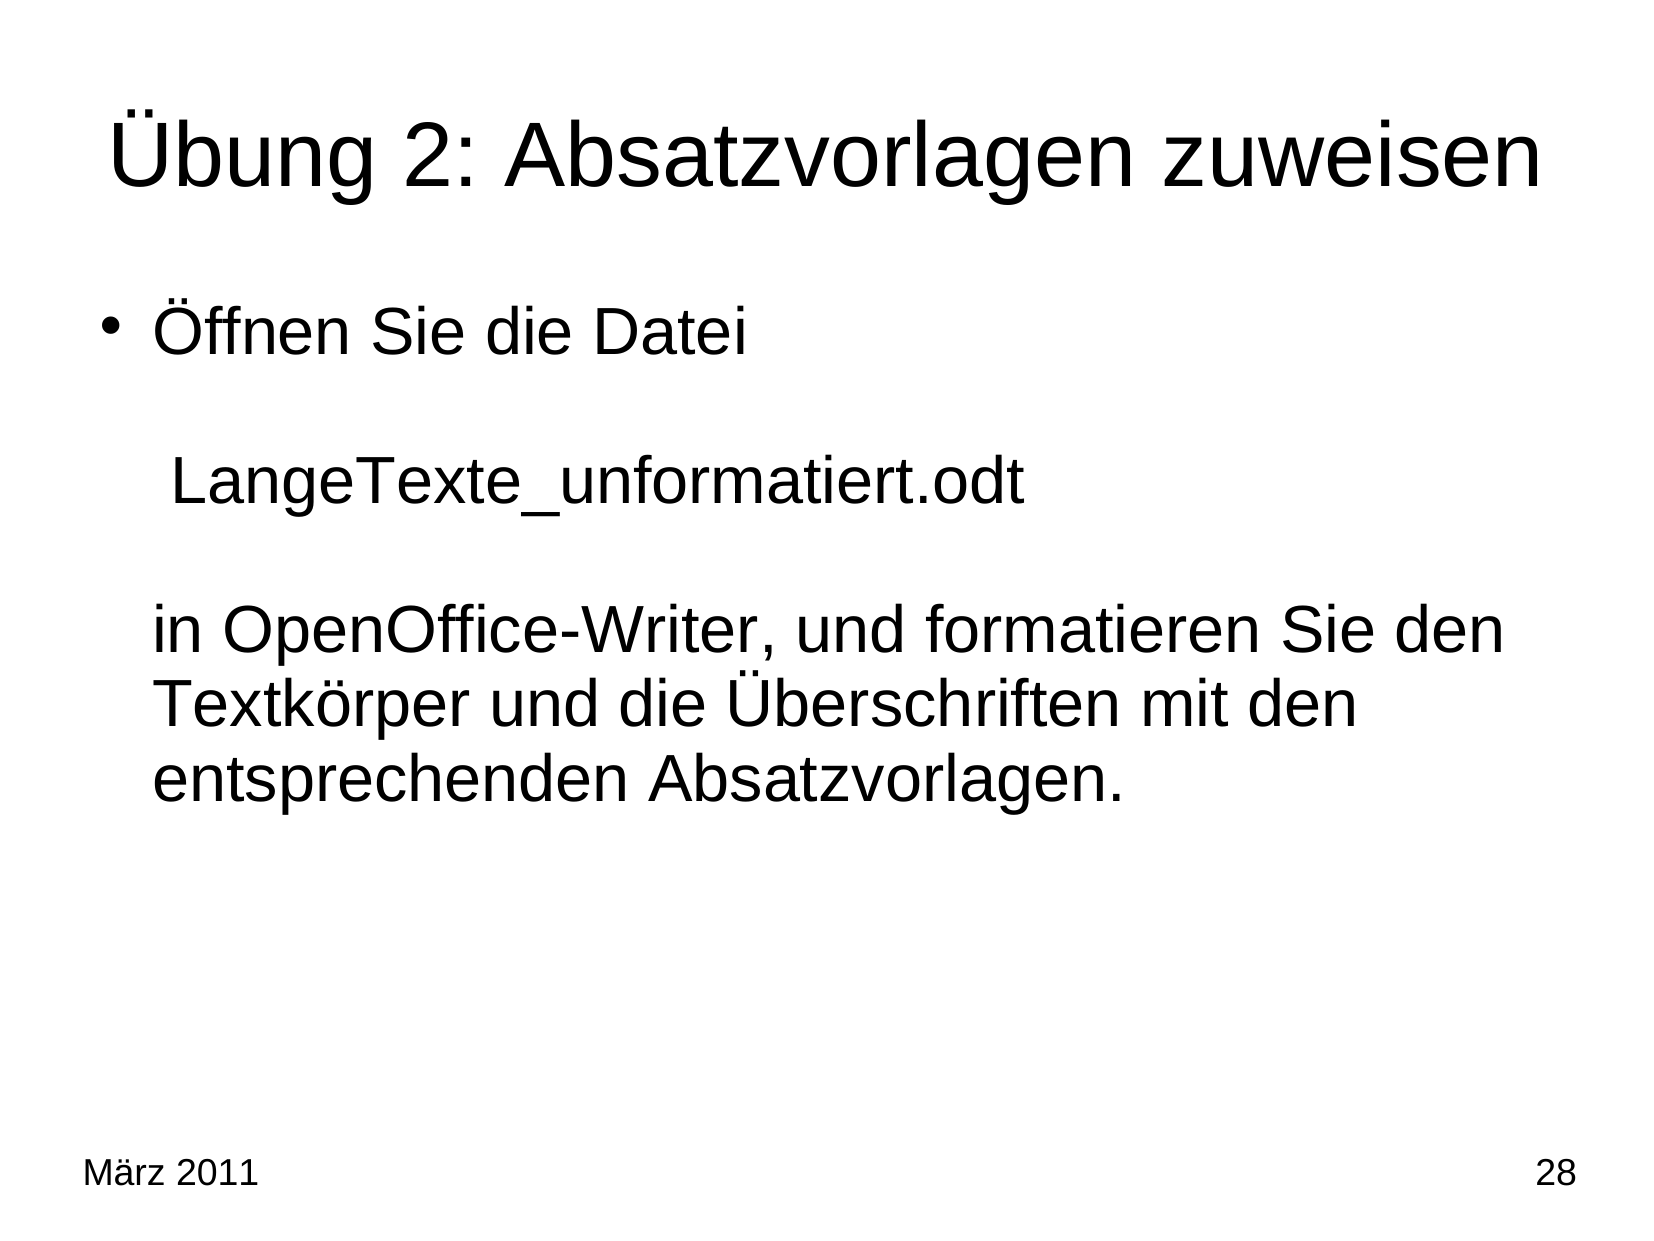

# Übung 2: Absatzvorlagen zuweisen
Öffnen Sie die Datei
 LangeTexte_unformatiert.odt
in OpenOffice-Writer, und formatieren Sie den Textkörper und die Überschriften mit den entsprechenden Absatzvorlagen.
März 2011
28